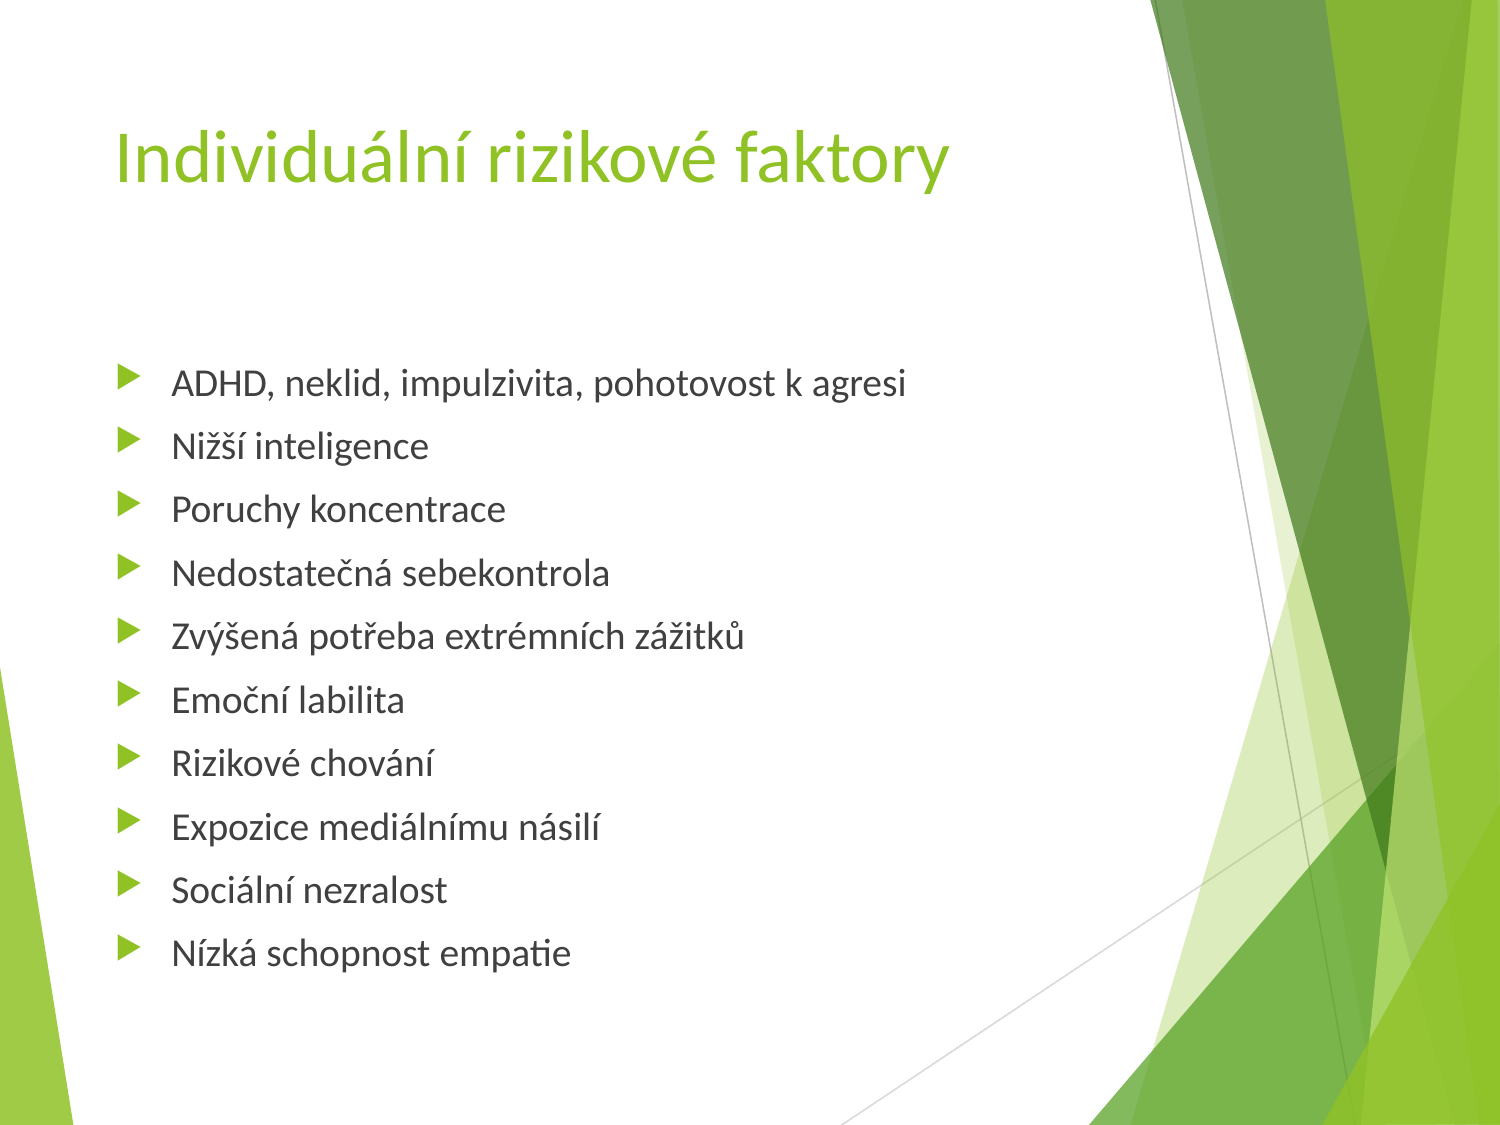

# Individuální rizikové faktory
ADHD, neklid, impulzivita, pohotovost k agresi
Nižší inteligence
Poruchy koncentrace
Nedostatečná sebekontrola
Zvýšená potřeba extrémních zážitků
Emoční labilita
Rizikové chování
Expozice mediálnímu násilí
Sociální nezralost
Nízká schopnost empatie